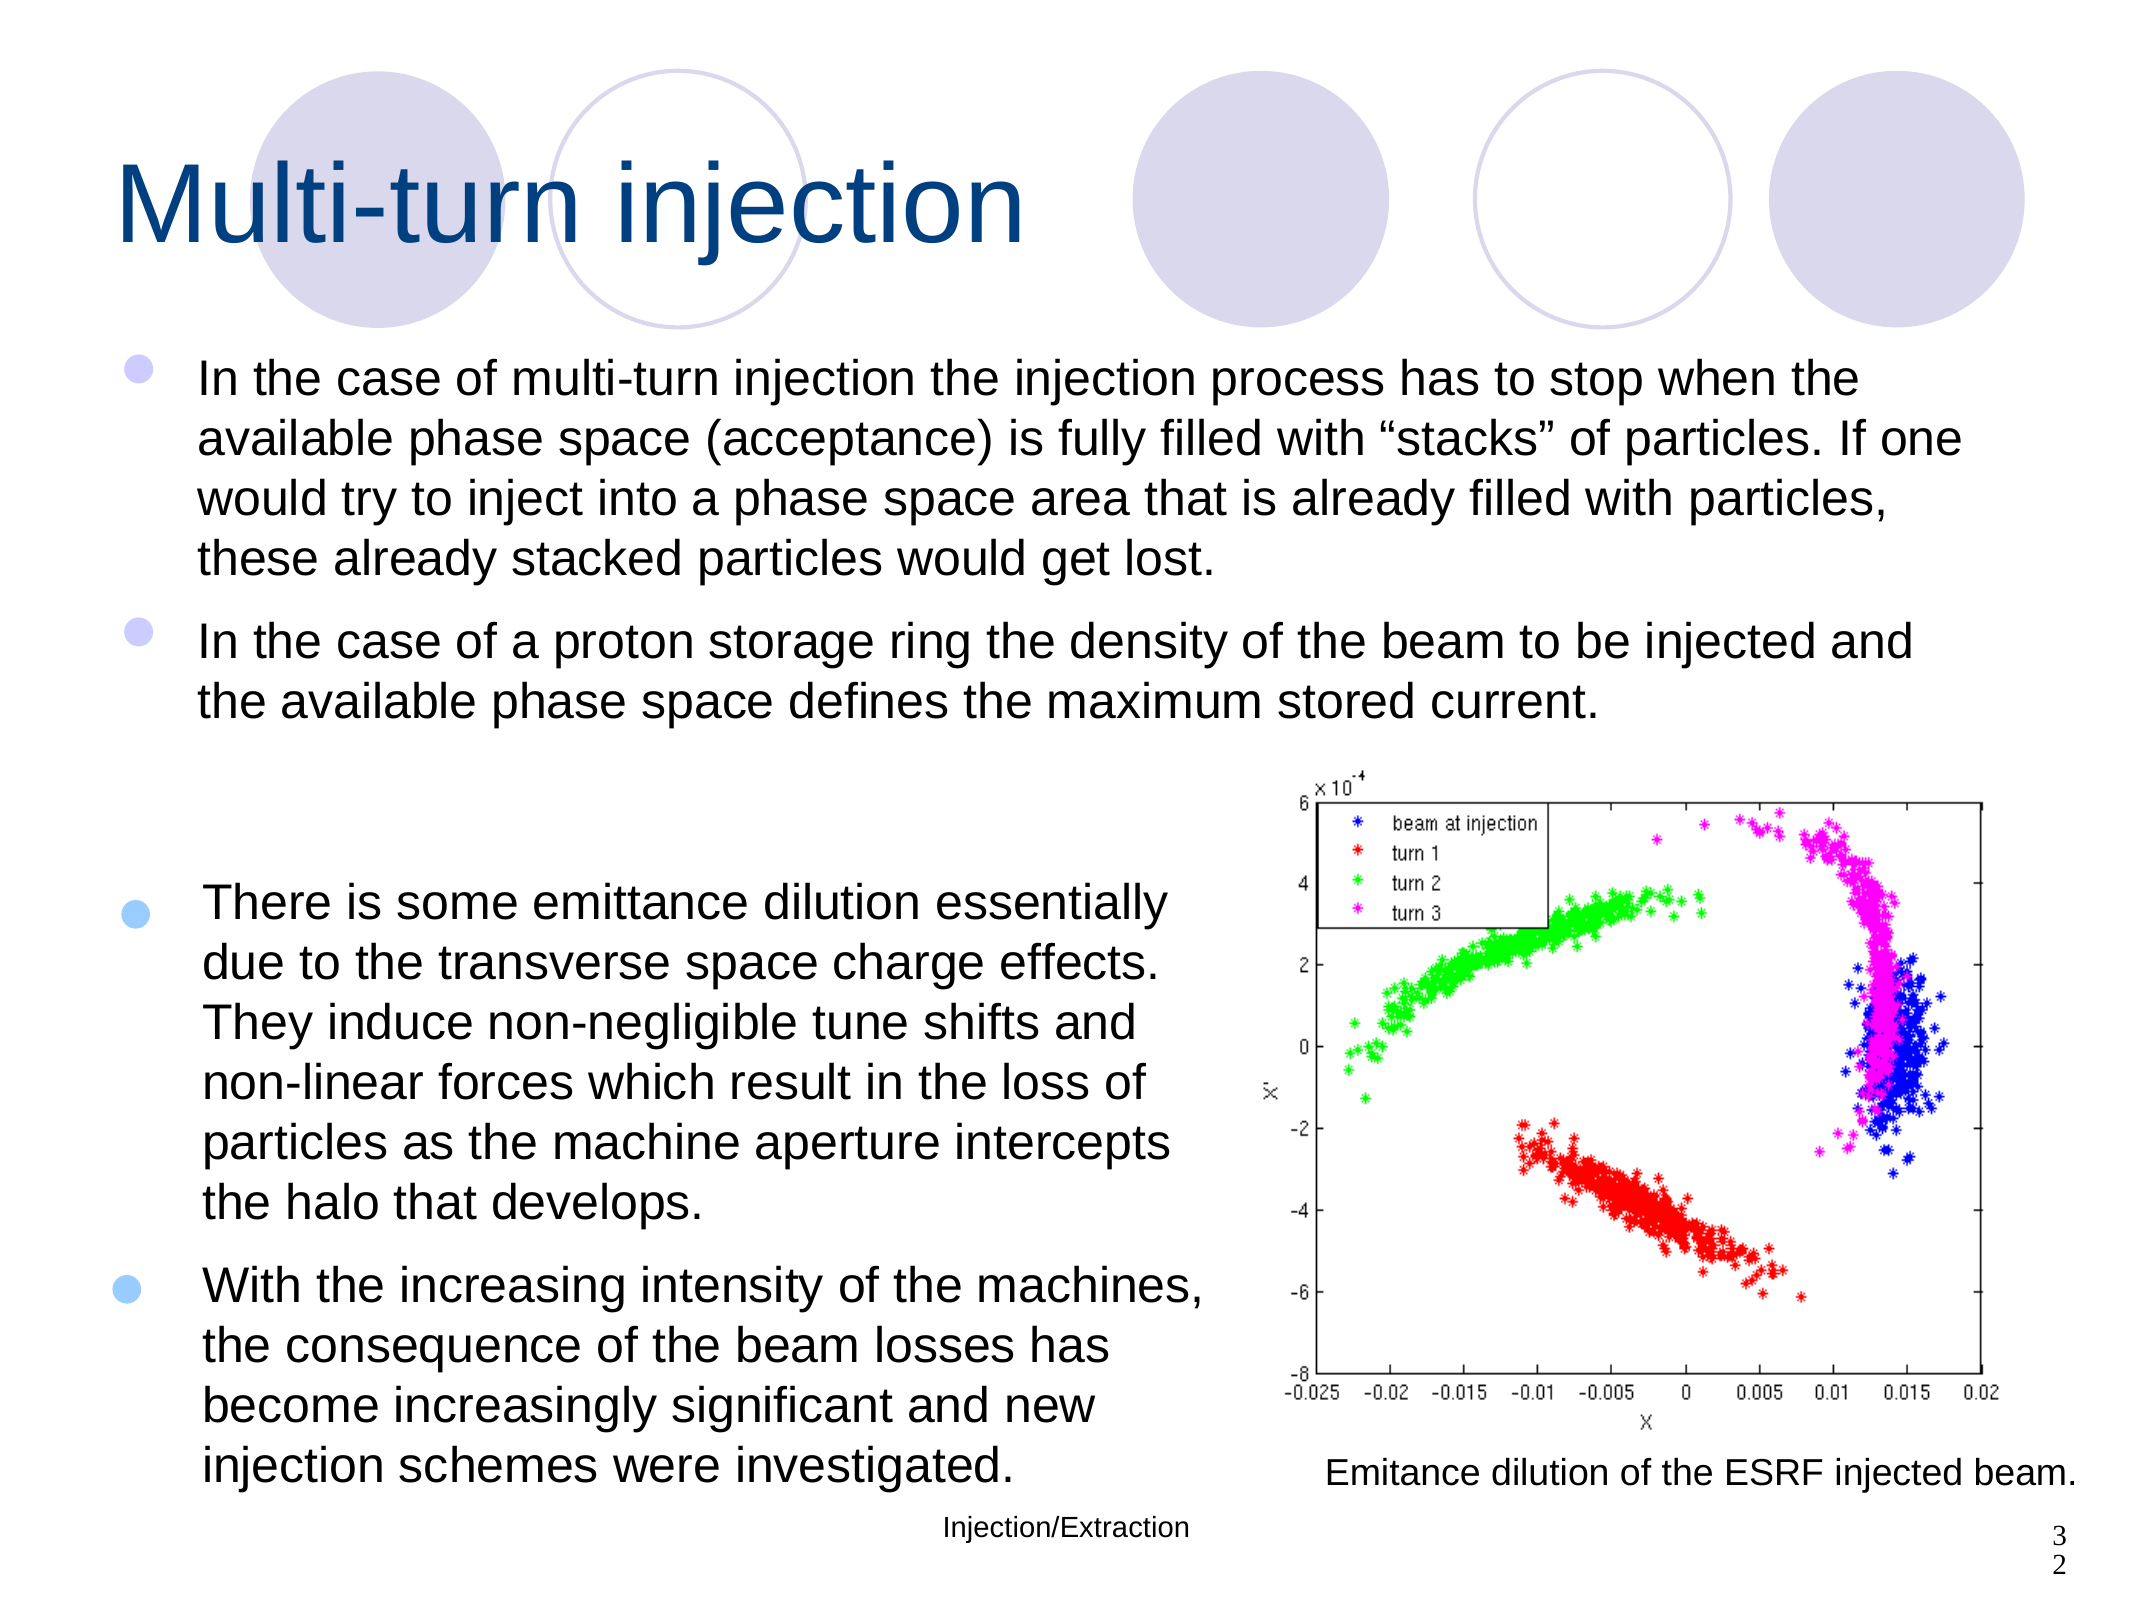

# Multi-turn injection
In the case of multi-turn injection the injection process has to stop when the available phase space (acceptance) is fully filled with “stacks” of particles. If one would try to inject into a phase space area that is already filled with particles, these already stacked particles would get lost.
In the case of a proton storage ring the density of the beam to be injected and the available phase space defines the maximum stored current.
There is some emittance dilution essentially due to the transverse space charge effects. They induce non-negligible tune shifts and non-linear forces which result in the loss of particles as the machine aperture intercepts the halo that develops.
With the increasing intensity of the machines, the consequence of the beam losses has become increasingly significant and new injection schemes were investigated.
Emitance dilution of the ESRF injected beam.
32